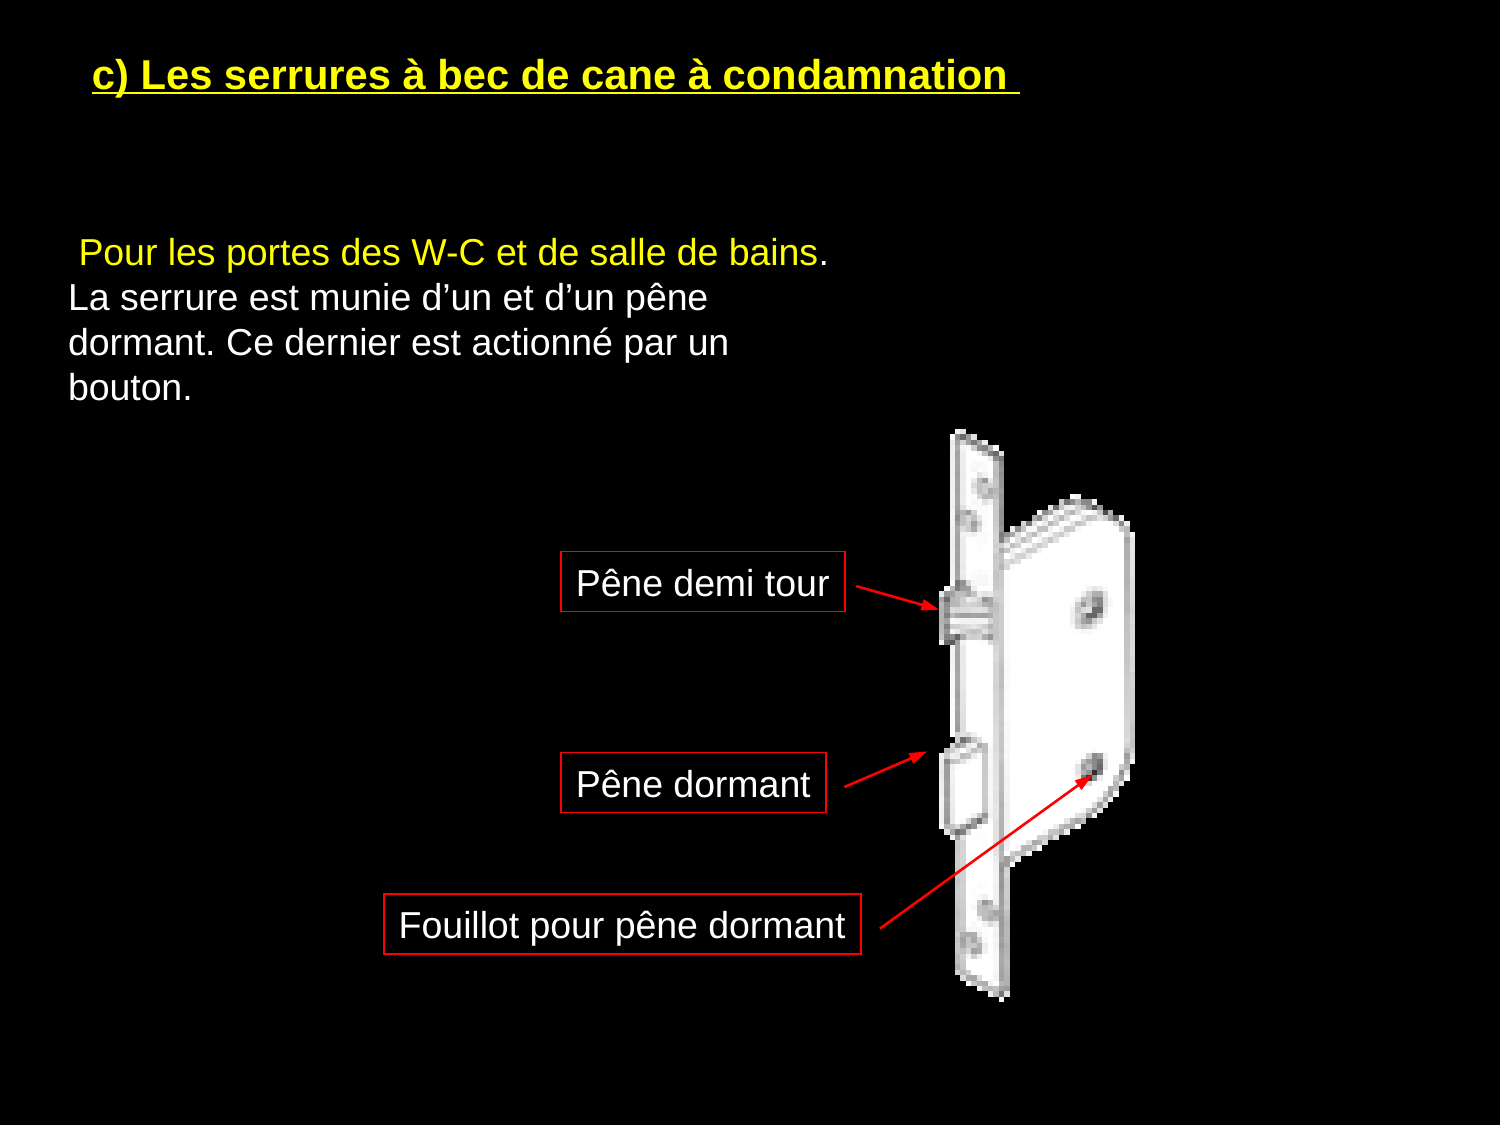

c) Les serrures à bec de cane à condamnation
 Pour les portes des W-C et de salle de bains. La serrure est munie d’un et d’un pêne dormant. Ce dernier est actionné par un bouton.
Pêne demi tour
Pêne dormant
Fouillot pour pêne dormant